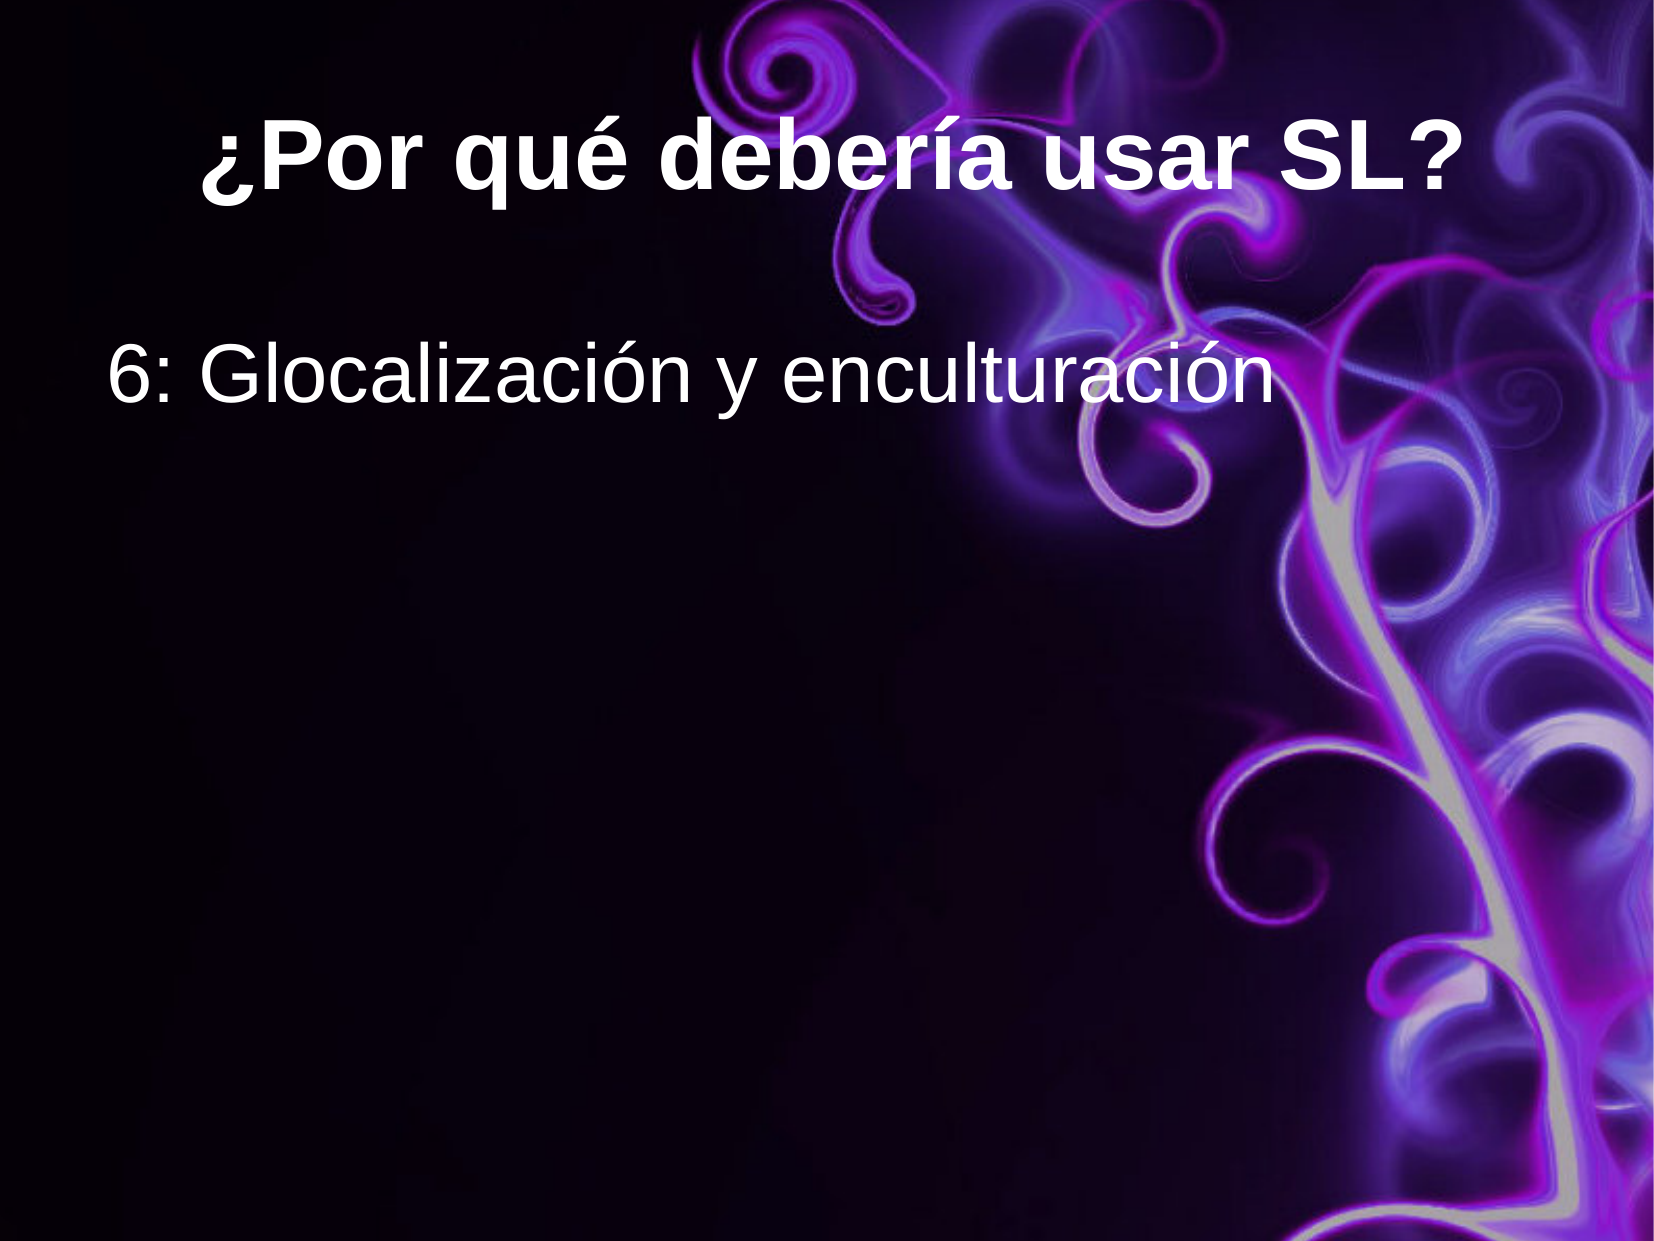

¿Por qué debería usar SL?
# 6: Glocalización y enculturación